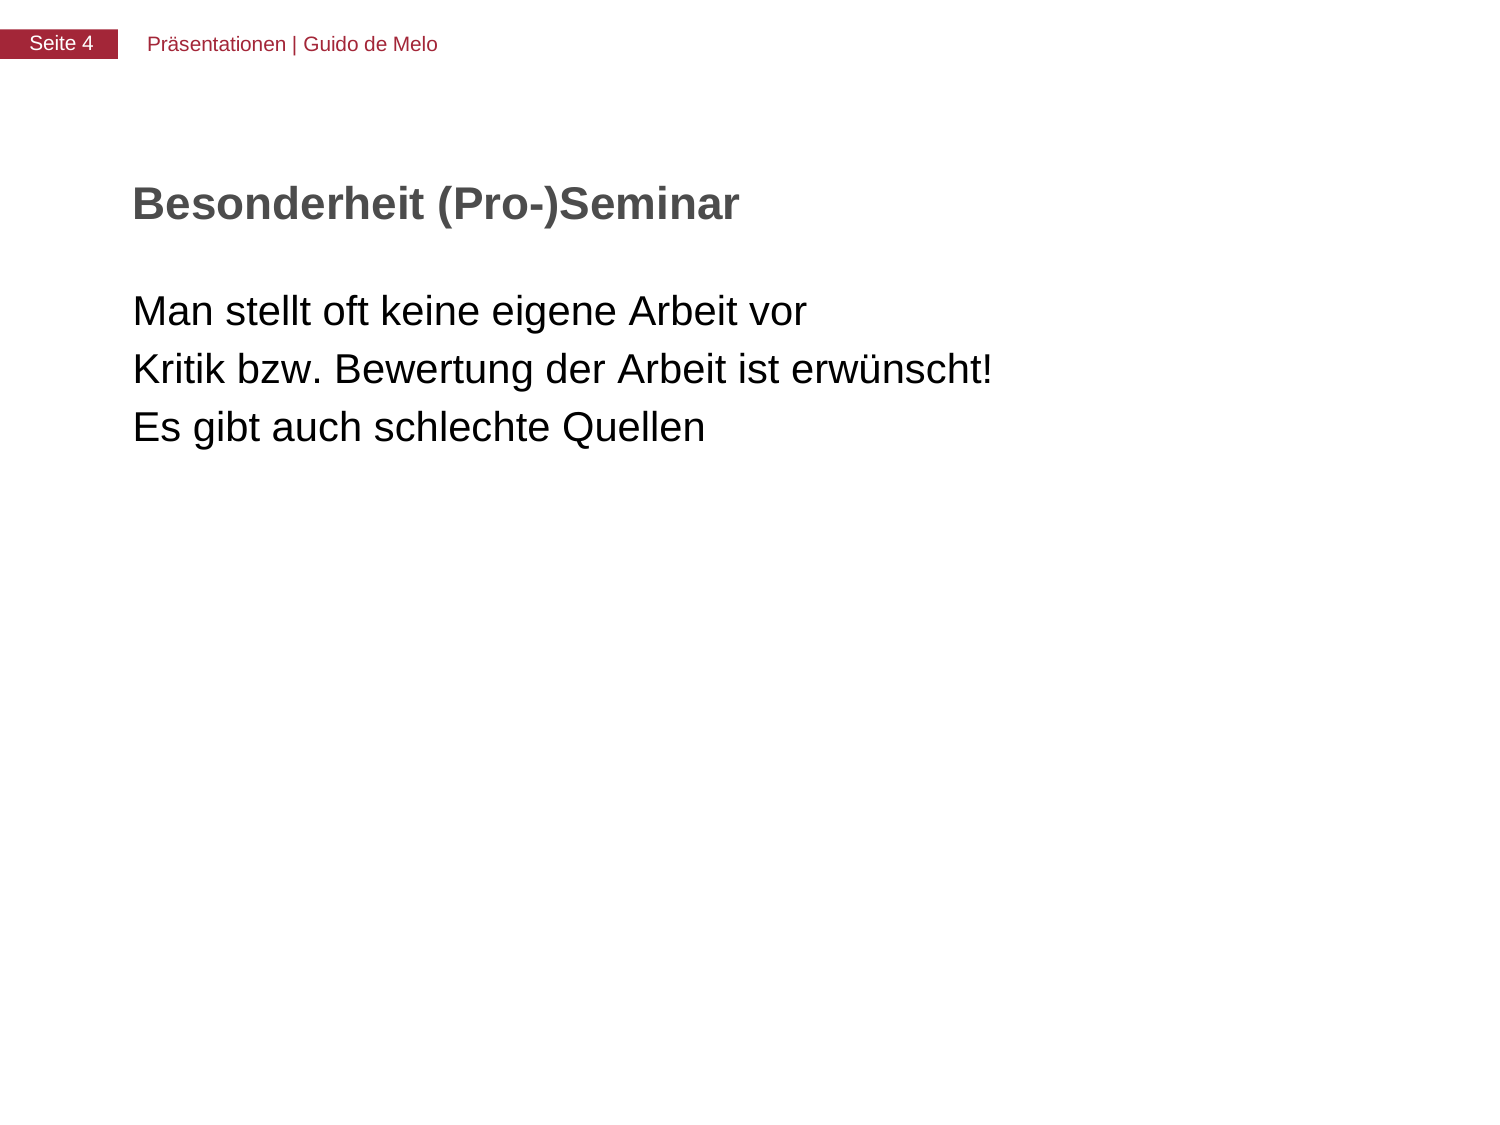

# Besonderheit (Pro-)Seminar
Man stellt oft keine eigene Arbeit vor
Kritik bzw. Bewertung der Arbeit ist erwünscht!
Es gibt auch schlechte Quellen